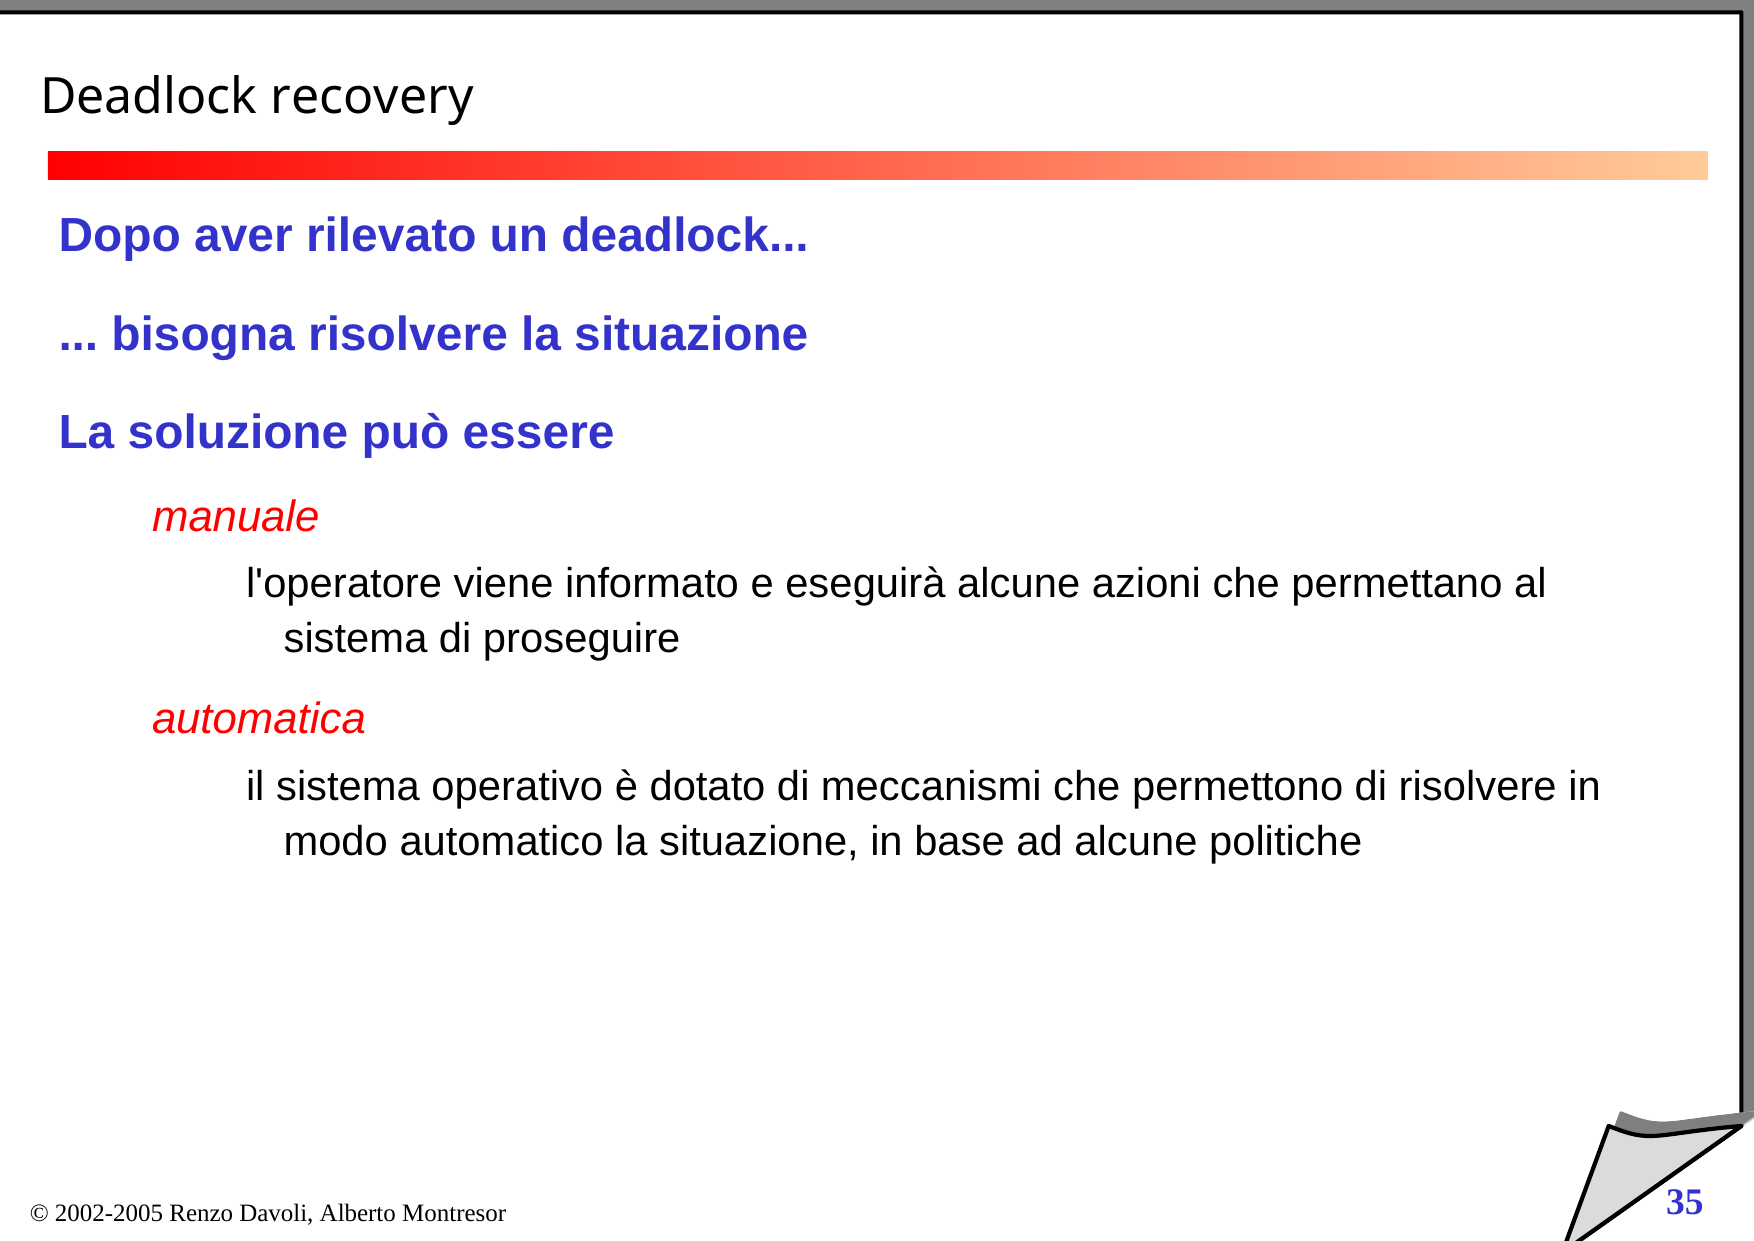

# Deadlock recovery
Dopo aver rilevato un deadlock...
... bisogna risolvere la situazione
La soluzione può essere
manuale
l'operatore viene informato e eseguirà alcune azioni che permettano al sistema di proseguire
automatica
il sistema operativo è dotato di meccanismi che permettono di risolvere in modo automatico la situazione, in base ad alcune politiche